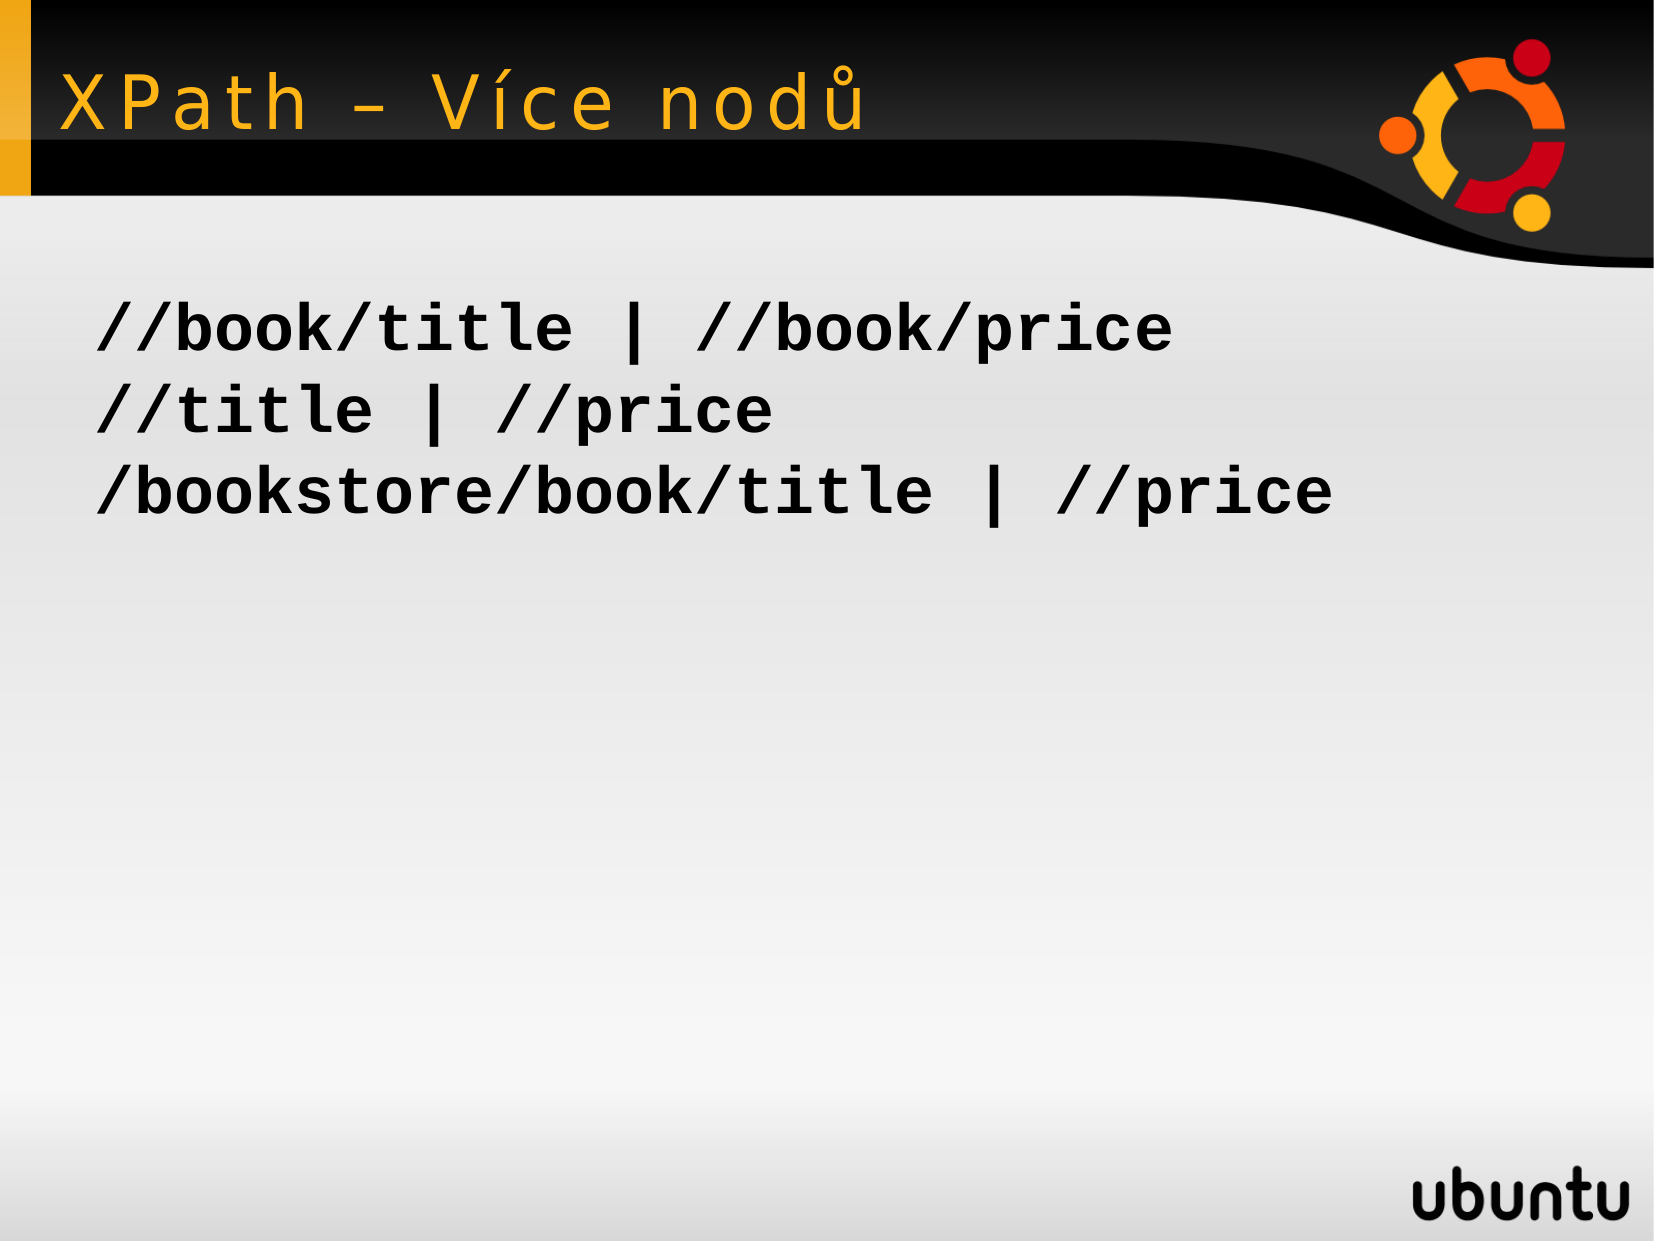

# XPath – Více nodů
//book/title | //book/price
//title | //price
/bookstore/book/title | //price